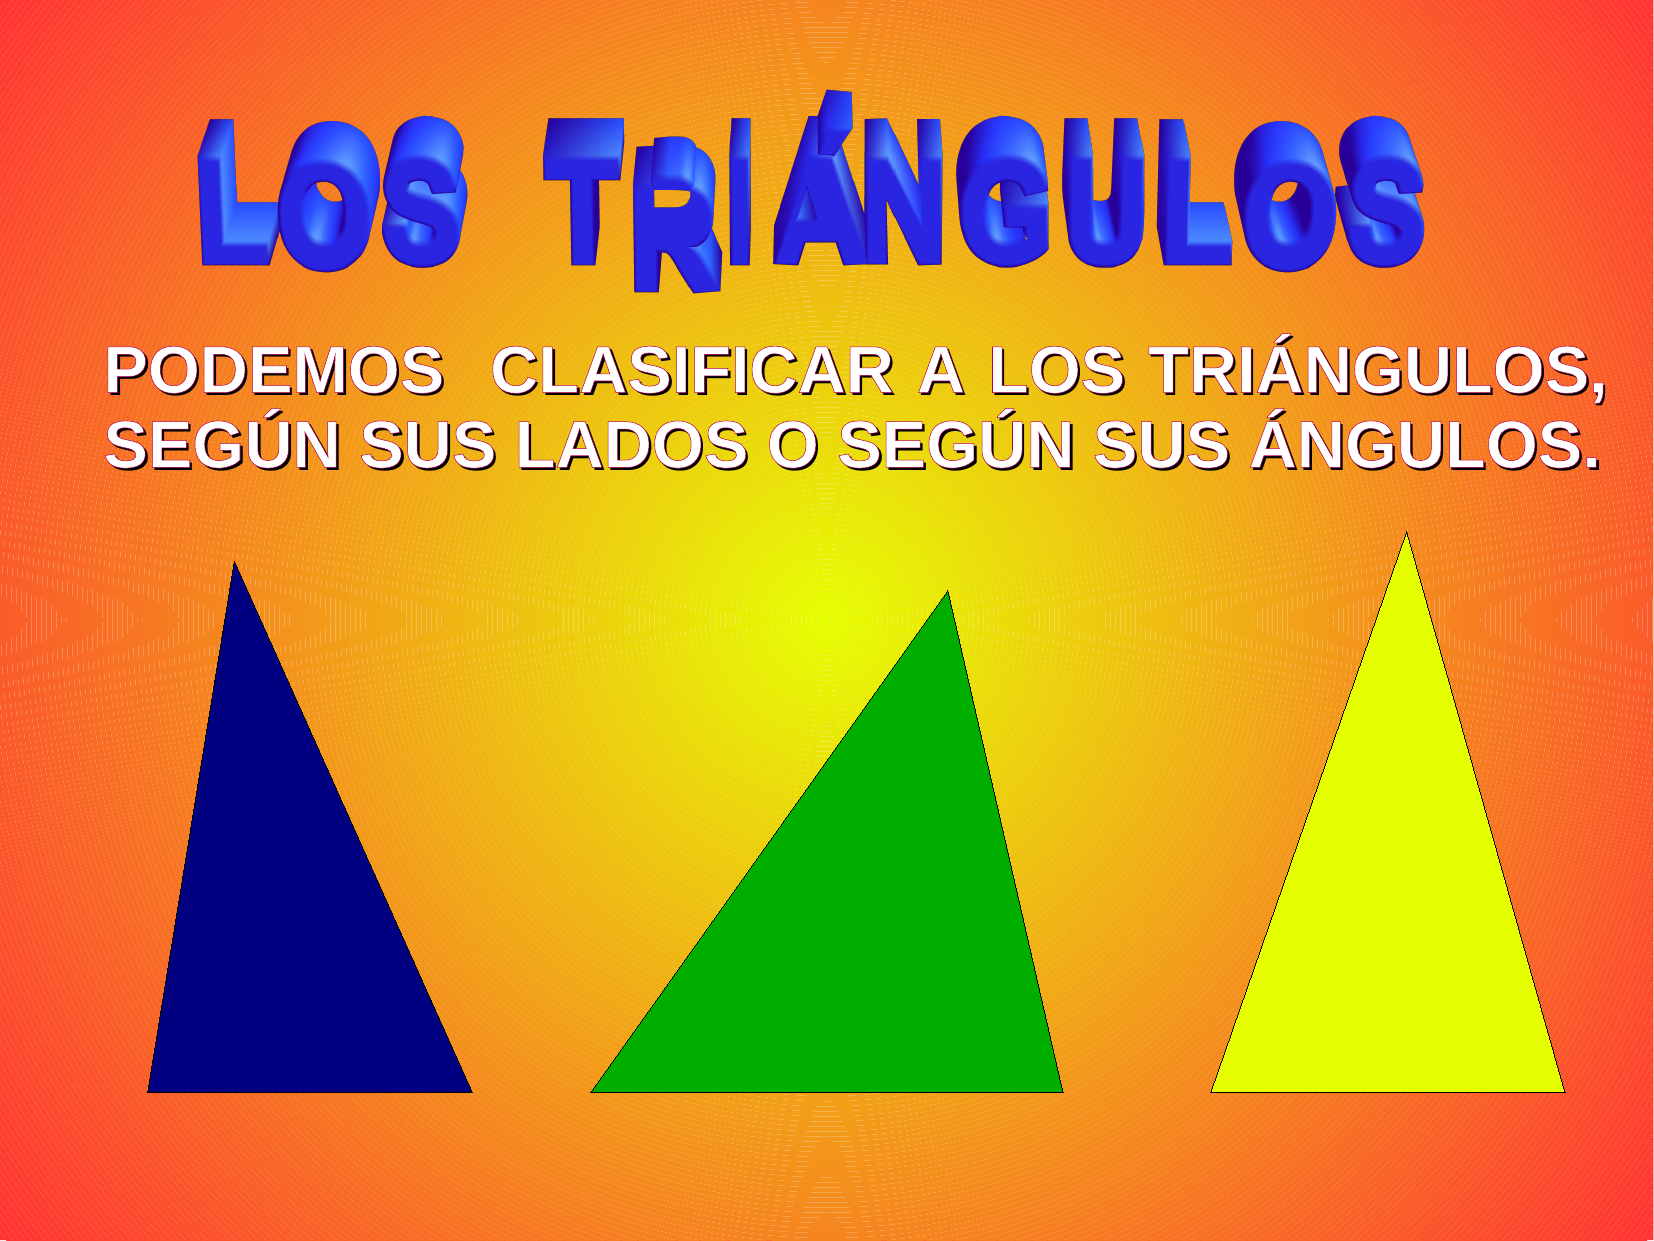

PODEMOS CLASIFICAR A LOS TRIÁNGULOS, SEGÚN SUS LADOS O SEGÚN SUS ÁNGULOS.